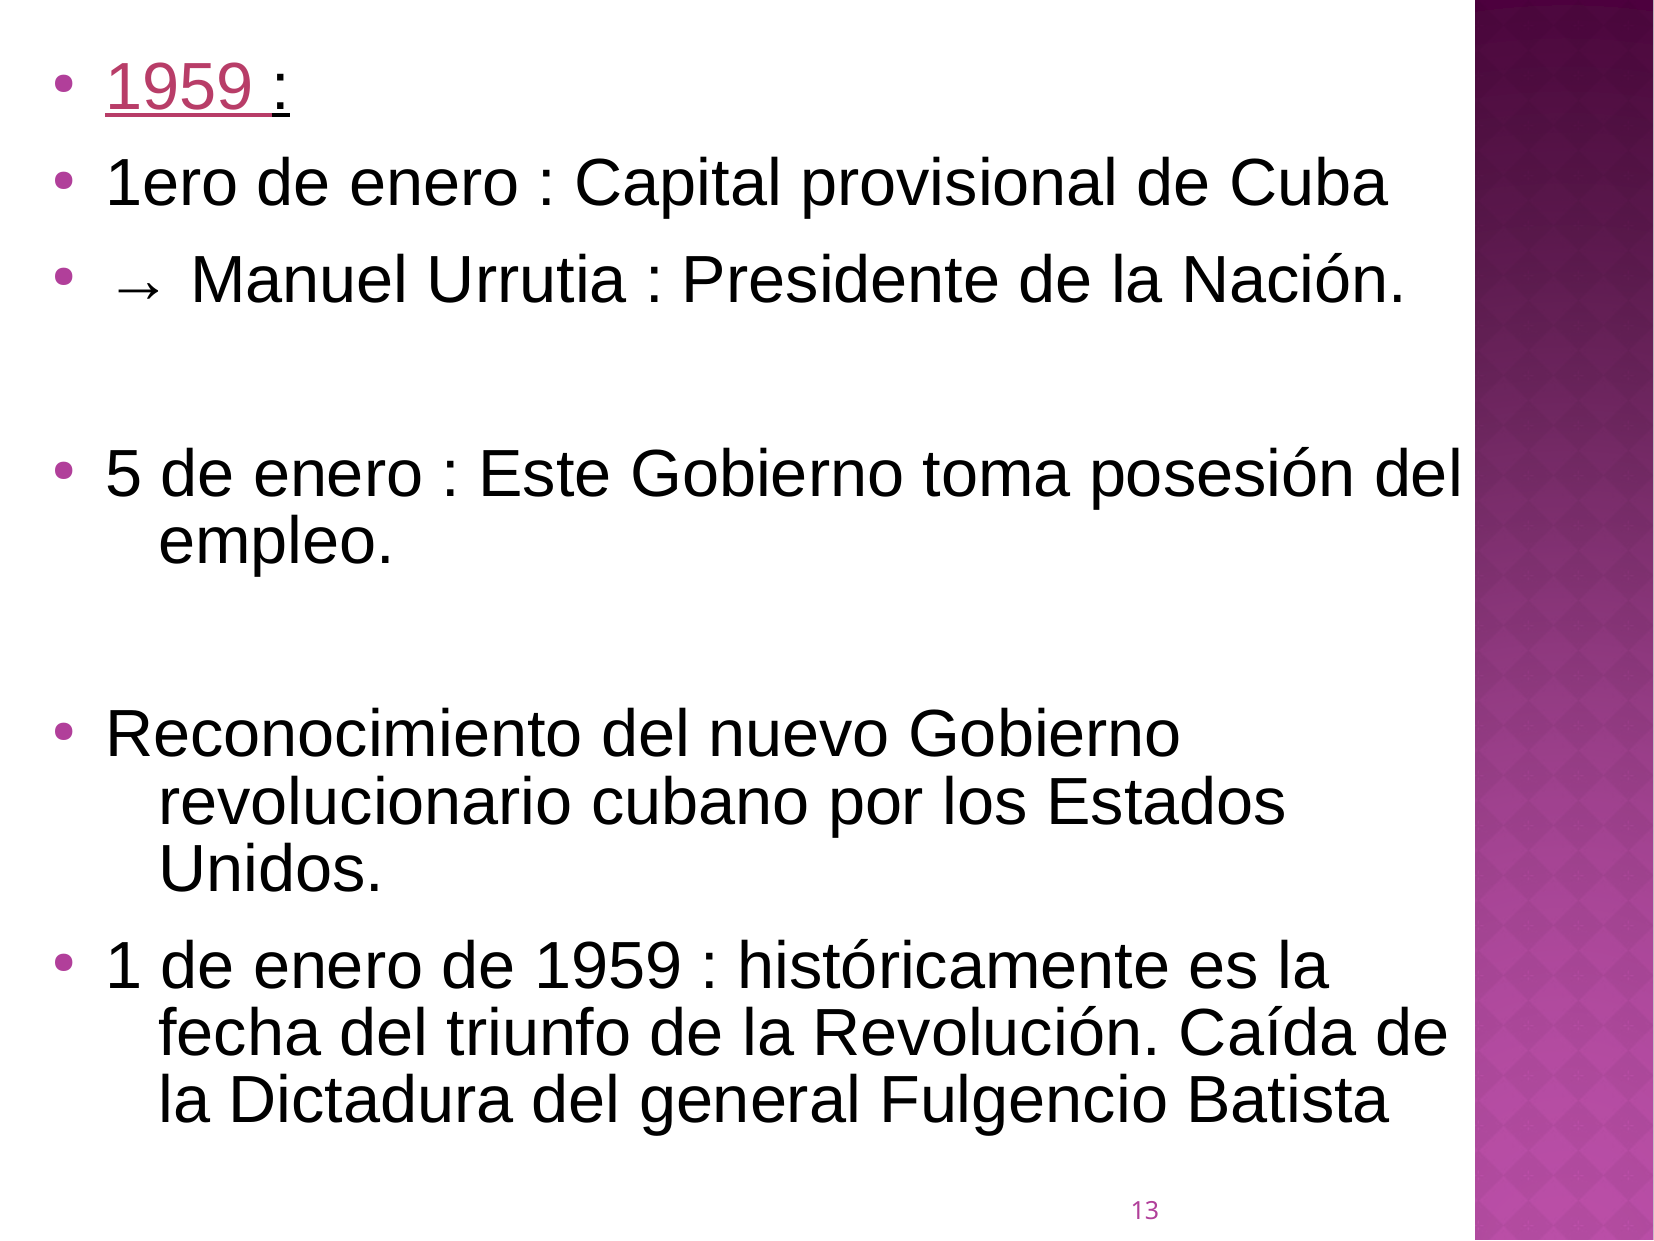

# 1959 :
1ero de enero : Capital provisional de Cuba
→ Manuel Urrutia : Presidente de la Nación.
5 de enero : Este Gobierno toma posesión del empleo.
Reconocimiento del nuevo Gobierno revolucionario cubano por los Estados Unidos.
1 de enero de 1959 : históricamente es la fecha del triunfo de la Revolución. Caída de la Dictadura del general Fulgencio Batista